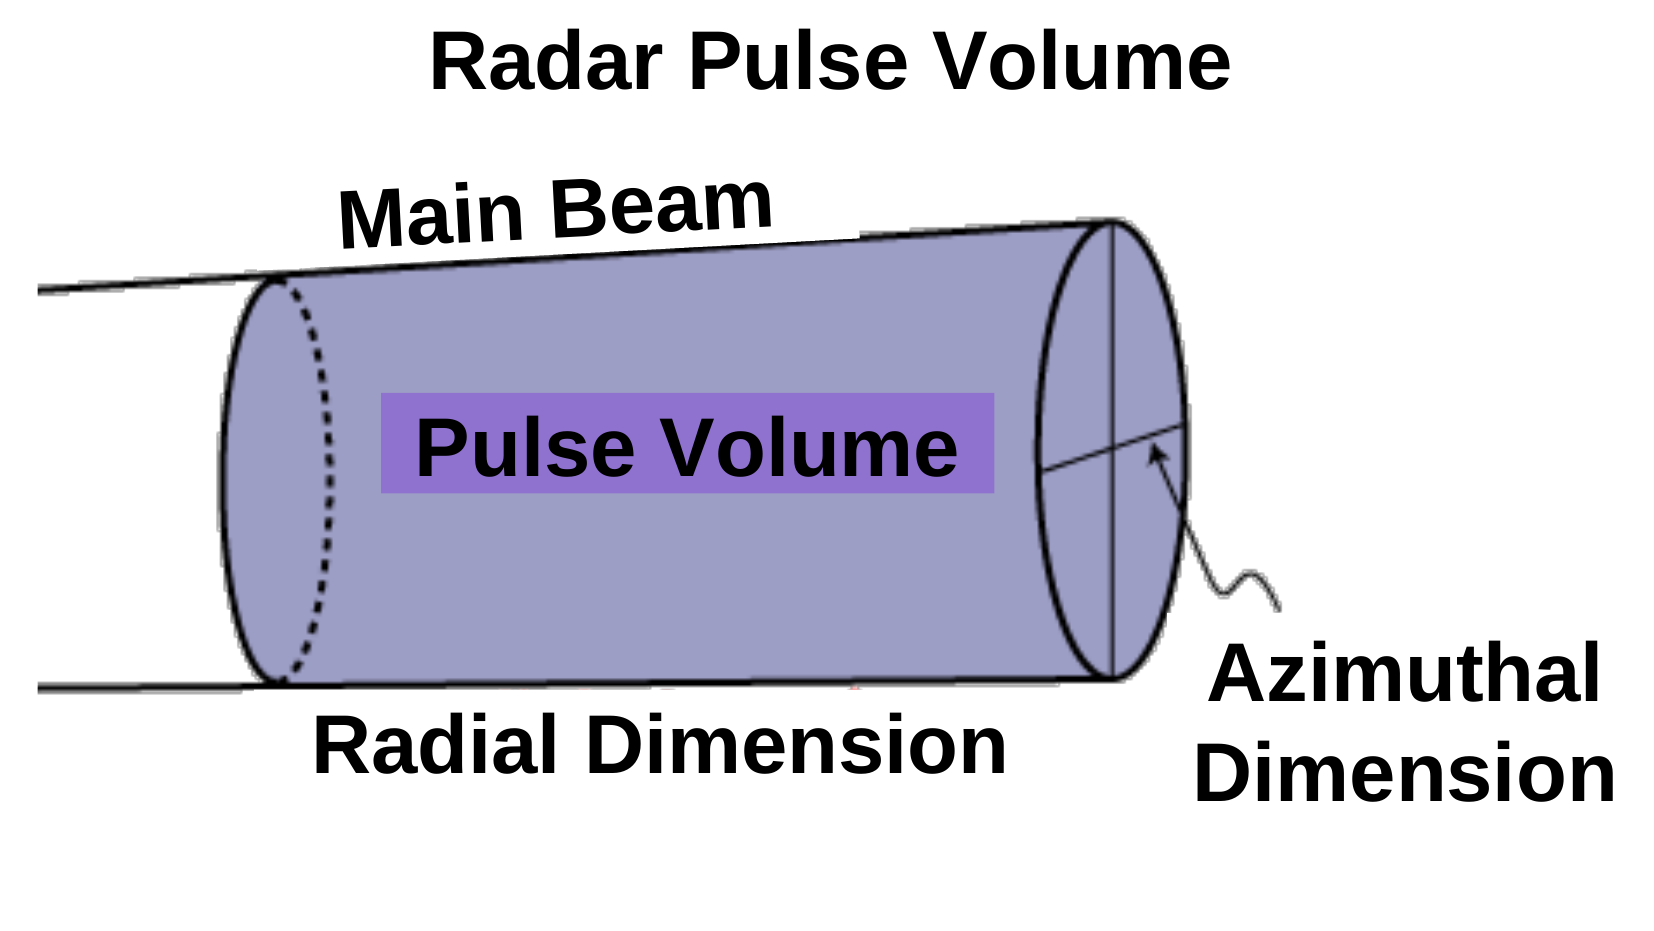

Radar Pulse Volume
# Main Beam
Pulse Volume
Azimuthal Dimension
Radial Dimension